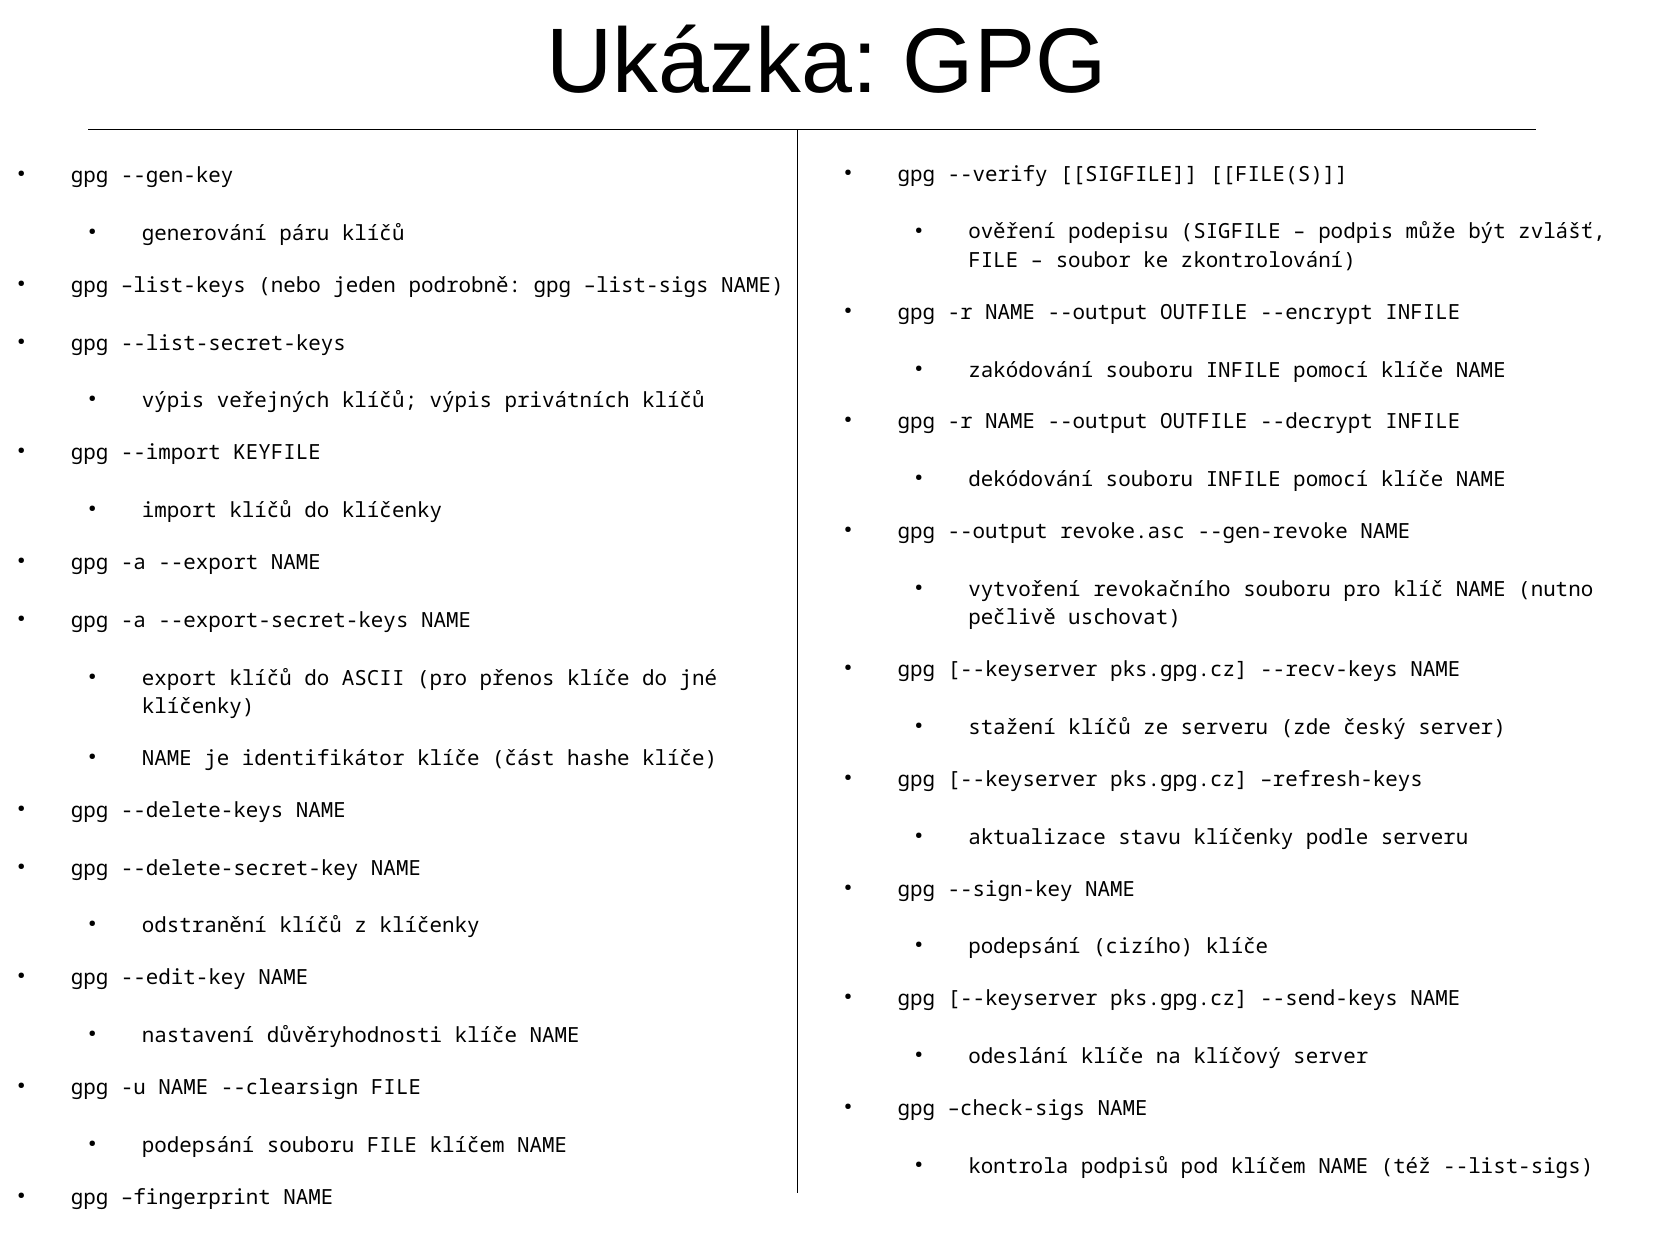

# Ukázka: GPG
gpg --verify [[SIGFILE]] [[FILE(S)]]
ověření podepisu (SIGFILE – podpis může být zvlášť, FILE – soubor ke zkontrolování)
gpg -r NAME --output OUTFILE --encrypt INFILE
zakódování souboru INFILE pomocí klíče NAME
gpg -r NAME --output OUTFILE --decrypt INFILE
dekódování souboru INFILE pomocí klíče NAME
gpg --output revoke.asc --gen-revoke NAME
vytvoření revokačního souboru pro klíč NAME (nutno pečlivě uschovat)
gpg [--keyserver pks.gpg.cz] --recv-keys NAME
stažení klíčů ze serveru (zde český server)
gpg [--keyserver pks.gpg.cz] –refresh-keys
aktualizace stavu klíčenky podle serveru
gpg --sign-key NAME
podepsání (cizího) klíče
gpg [--keyserver pks.gpg.cz] --send-keys NAME
odeslání klíče na klíčový server
gpg –check-sigs NAME
kontrola podpisů pod klíčem NAME (též --list-sigs)
gpg --gen-key
generování páru klíčů
gpg –list-keys (nebo jeden podrobně: gpg –list-sigs NAME)
gpg --list-secret-keys
výpis veřejných klíčů; výpis privátních klíčů
gpg --import KEYFILE
import klíčů do klíčenky
gpg -a --export NAME
gpg -a --export-secret-keys NAME
export klíčů do ASCII (pro přenos klíče do jné klíčenky)
NAME je identifikátor klíče (část hashe klíče)
gpg --delete-keys NAME
gpg --delete-secret-key NAME
odstranění klíčů z klíčenky
gpg --edit-key NAME
nastavení důvěryhodnosti klíče NAME
gpg -u NAME --clearsign FILE
podepsání souboru FILE klíčem NAME
gpg –fingerprint NAME
výpis otisku klíče NAME